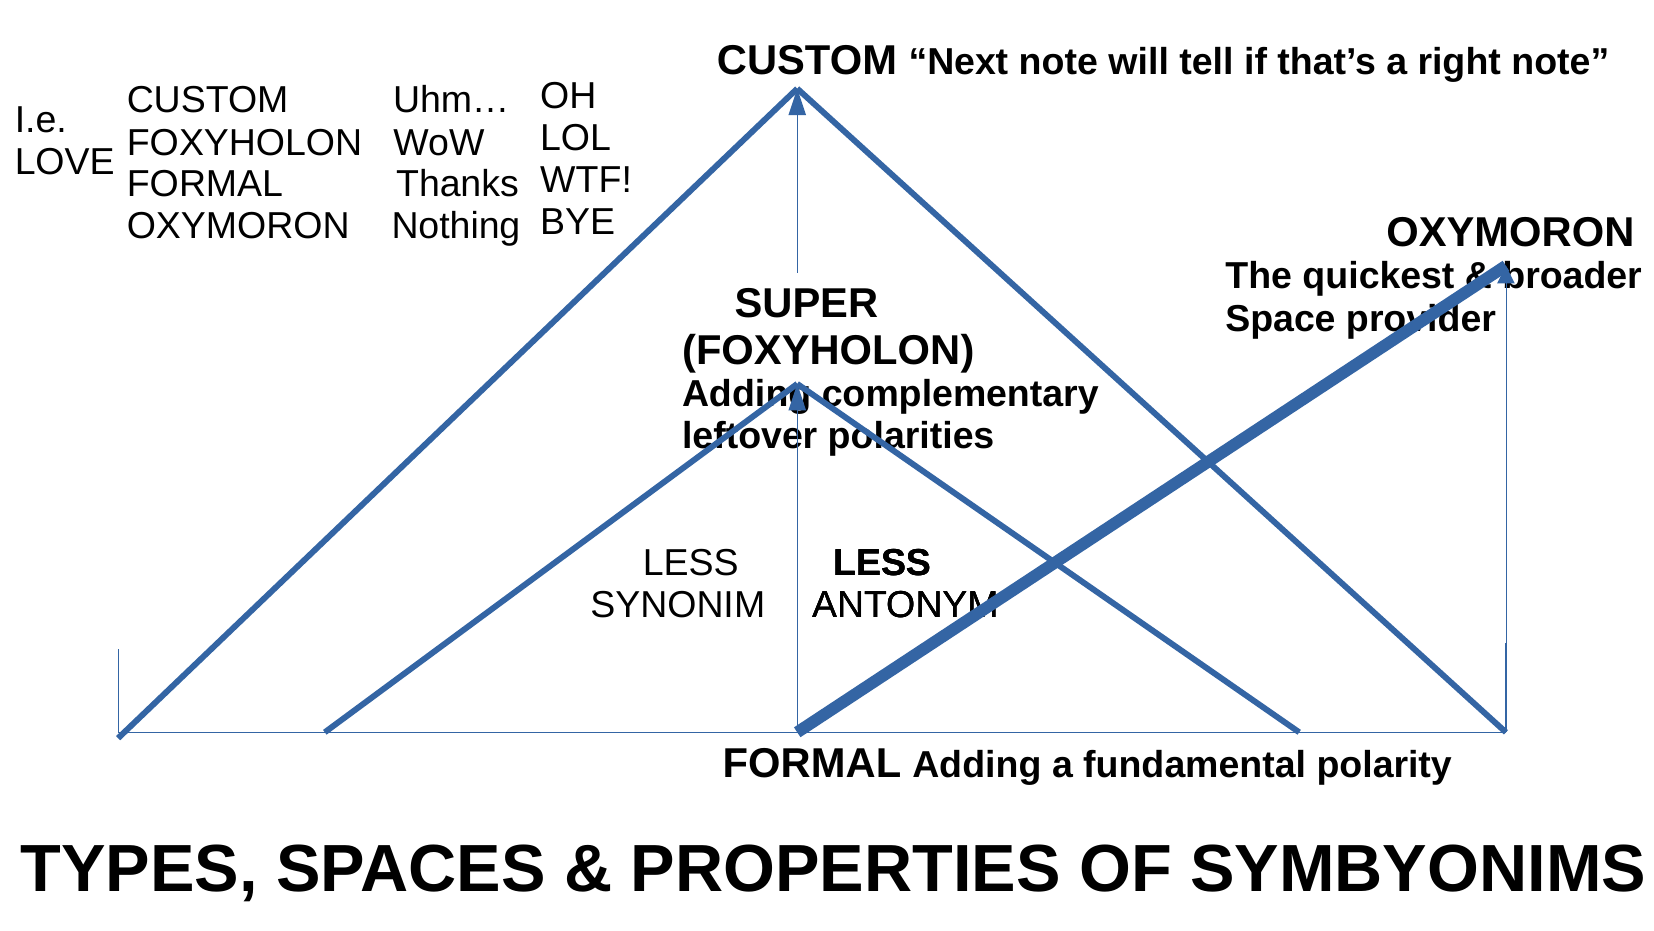

OH
LOL
WTF!
BYE
CUSTOM Uhm…
FOXYHOLON WoW
FORMAL Thanks
OXYMORON Nothing
 CUSTOM “Next note will tell if that’s a right note”
I.e.
LOVE
 OXYMORON
The quickest & broader
Space provider
 SUPER
(FOXYHOLON)
Adding complementary leftover polarities
 LESS
 SYNONIM
 LESS ANTONYM
 LESS ANTONYM
 LESS ANTONYM
 FORMAL Adding a fundamental polarity
TYPES, SPACES & PROPERTIES OF SYMBYONIMS